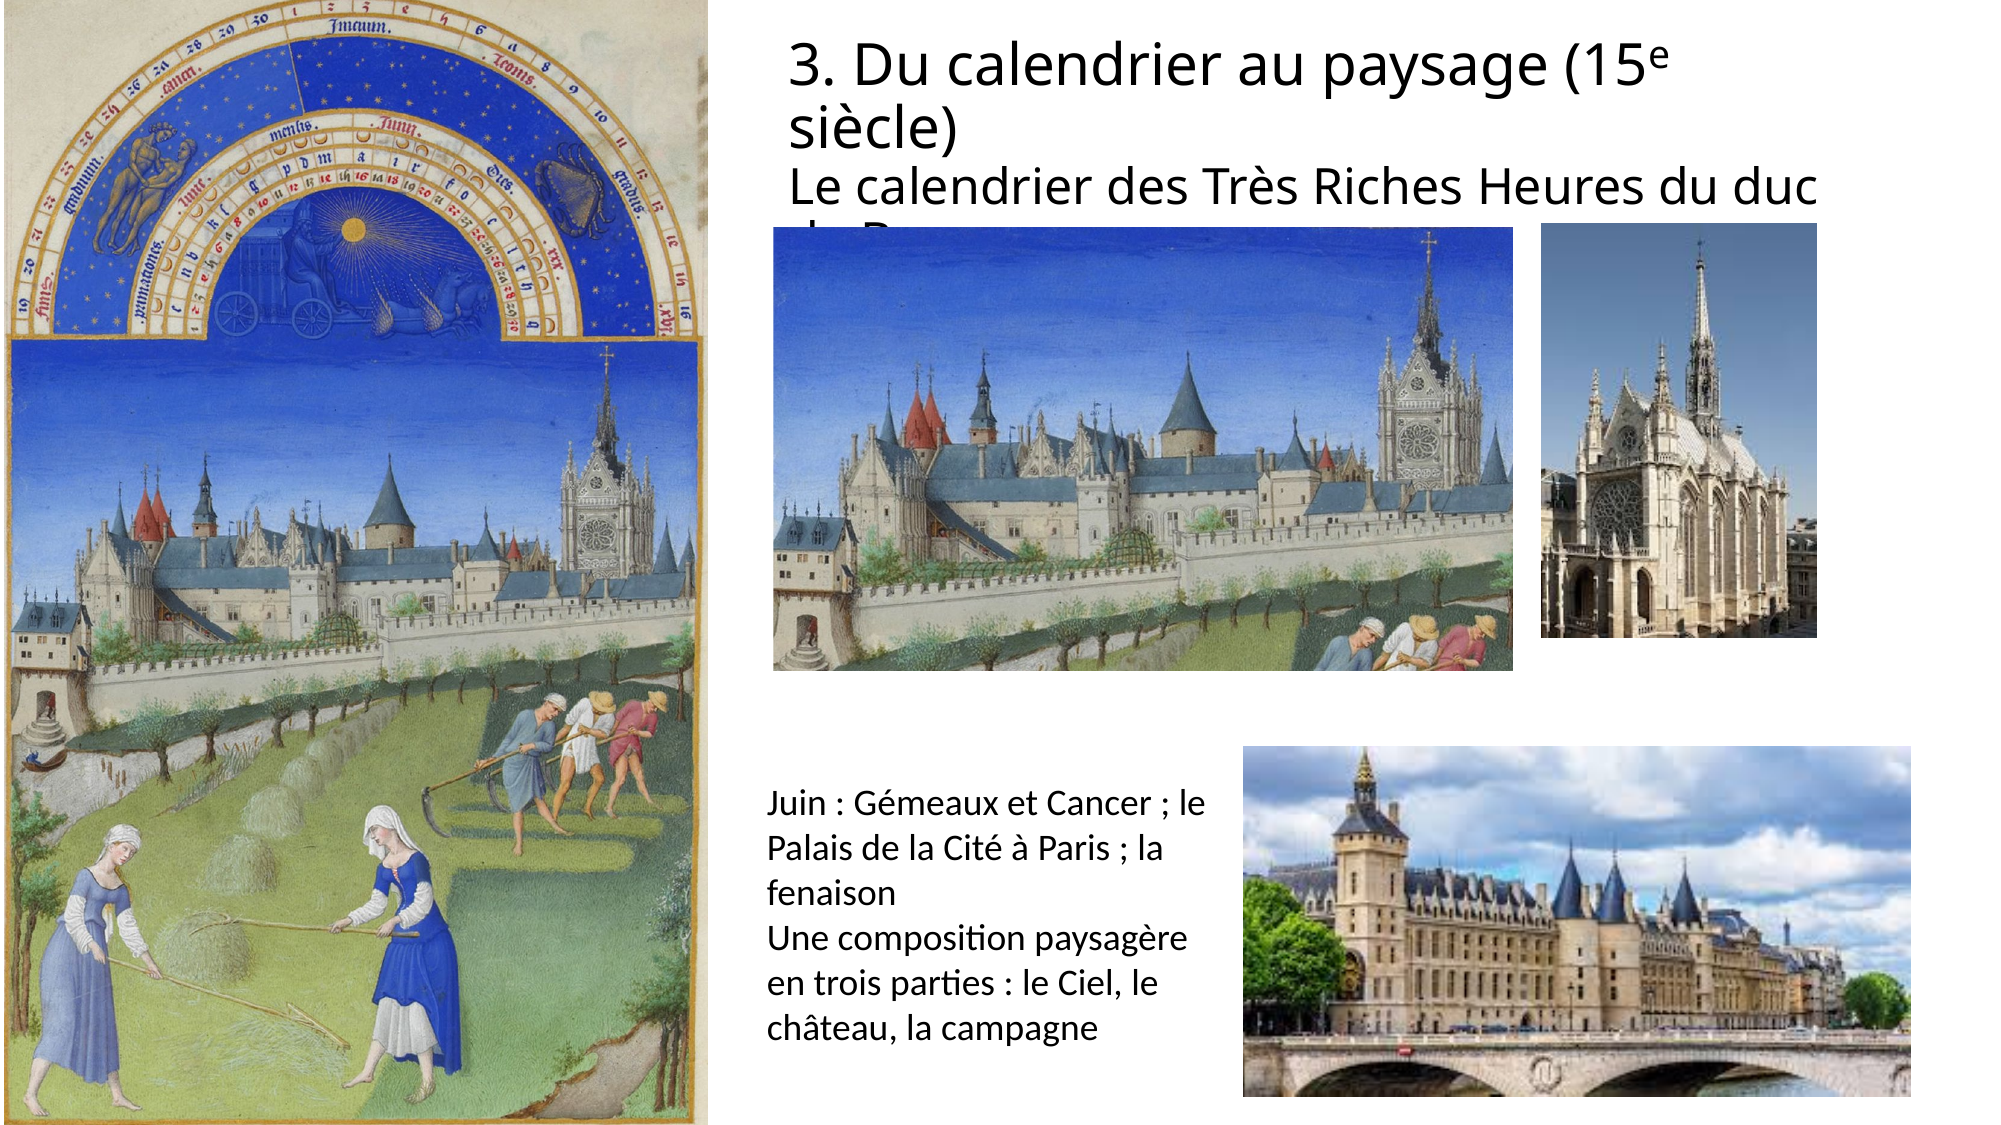

# 3. Du calendrier au paysage (15e siècle) Le calendrier des Très Riches Heures du duc de Berry
Juin : Gémeaux et Cancer ; le Palais de la Cité à Paris ; la fenaison
Une composition paysagère en trois parties : le Ciel, le château, la campagne